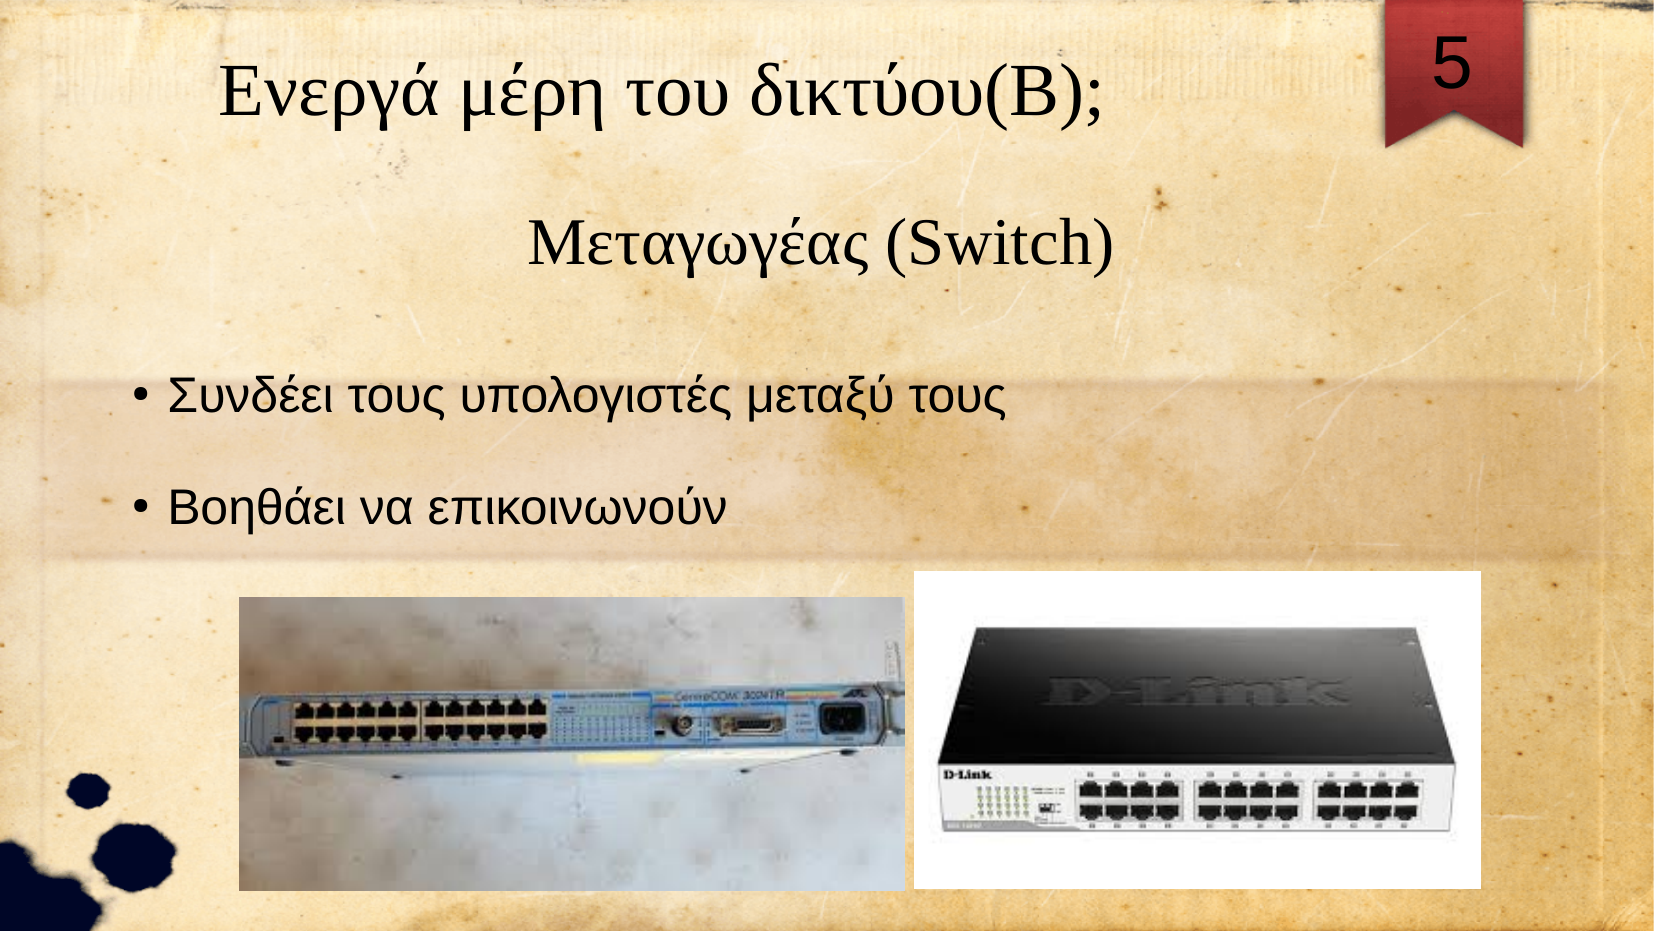

Ενεργά μέρη του δικτύου(Β);
5
# Μεταγωγέας (Switch)
Συνδέει τους υπολογιστές μεταξύ τους
Βοηθάει να επικοινωνούν